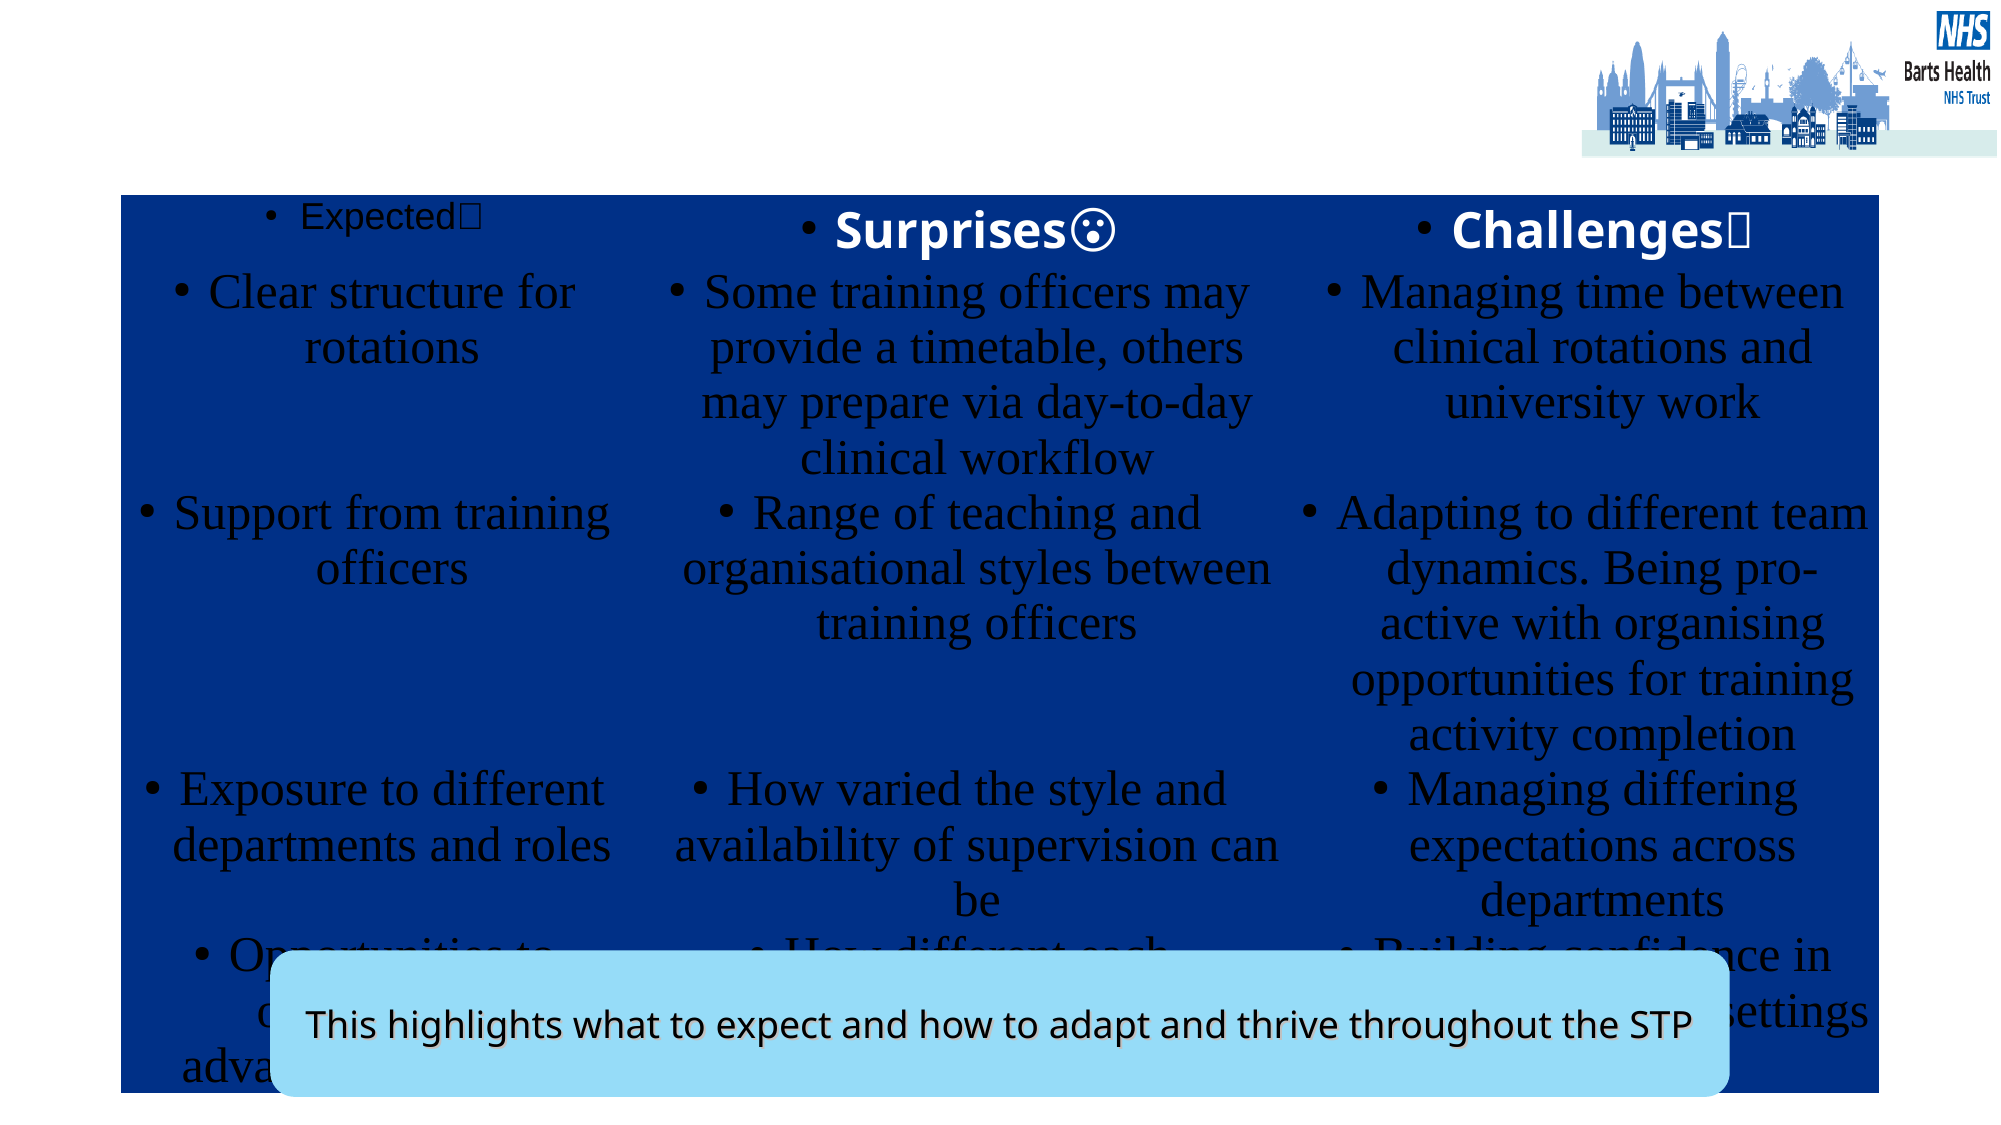

| Expected✅ | Surprises😮 | Challenges🧠 |
| --- | --- | --- |
| Clear structure for rotations | Some training officers may provide a timetable, others may prepare via day-to-day clinical workflow | Managing time between clinical rotations and university work |
| Support from training officers | Range of teaching and organisational styles between training officers | Adapting to different team dynamics. Being pro-active with organising opportunities for training activity completion |
| Exposure to different departments and roles | How varied the style and availability of supervision can be | Managing differing expectations across departments |
| Opportunities to observe more advanced procedures | How different each department’s culture and pace can feel | Building confidence in unfamiliar clinical settings |
This highlights what to expect and how to adapt and thrive throughout the STP